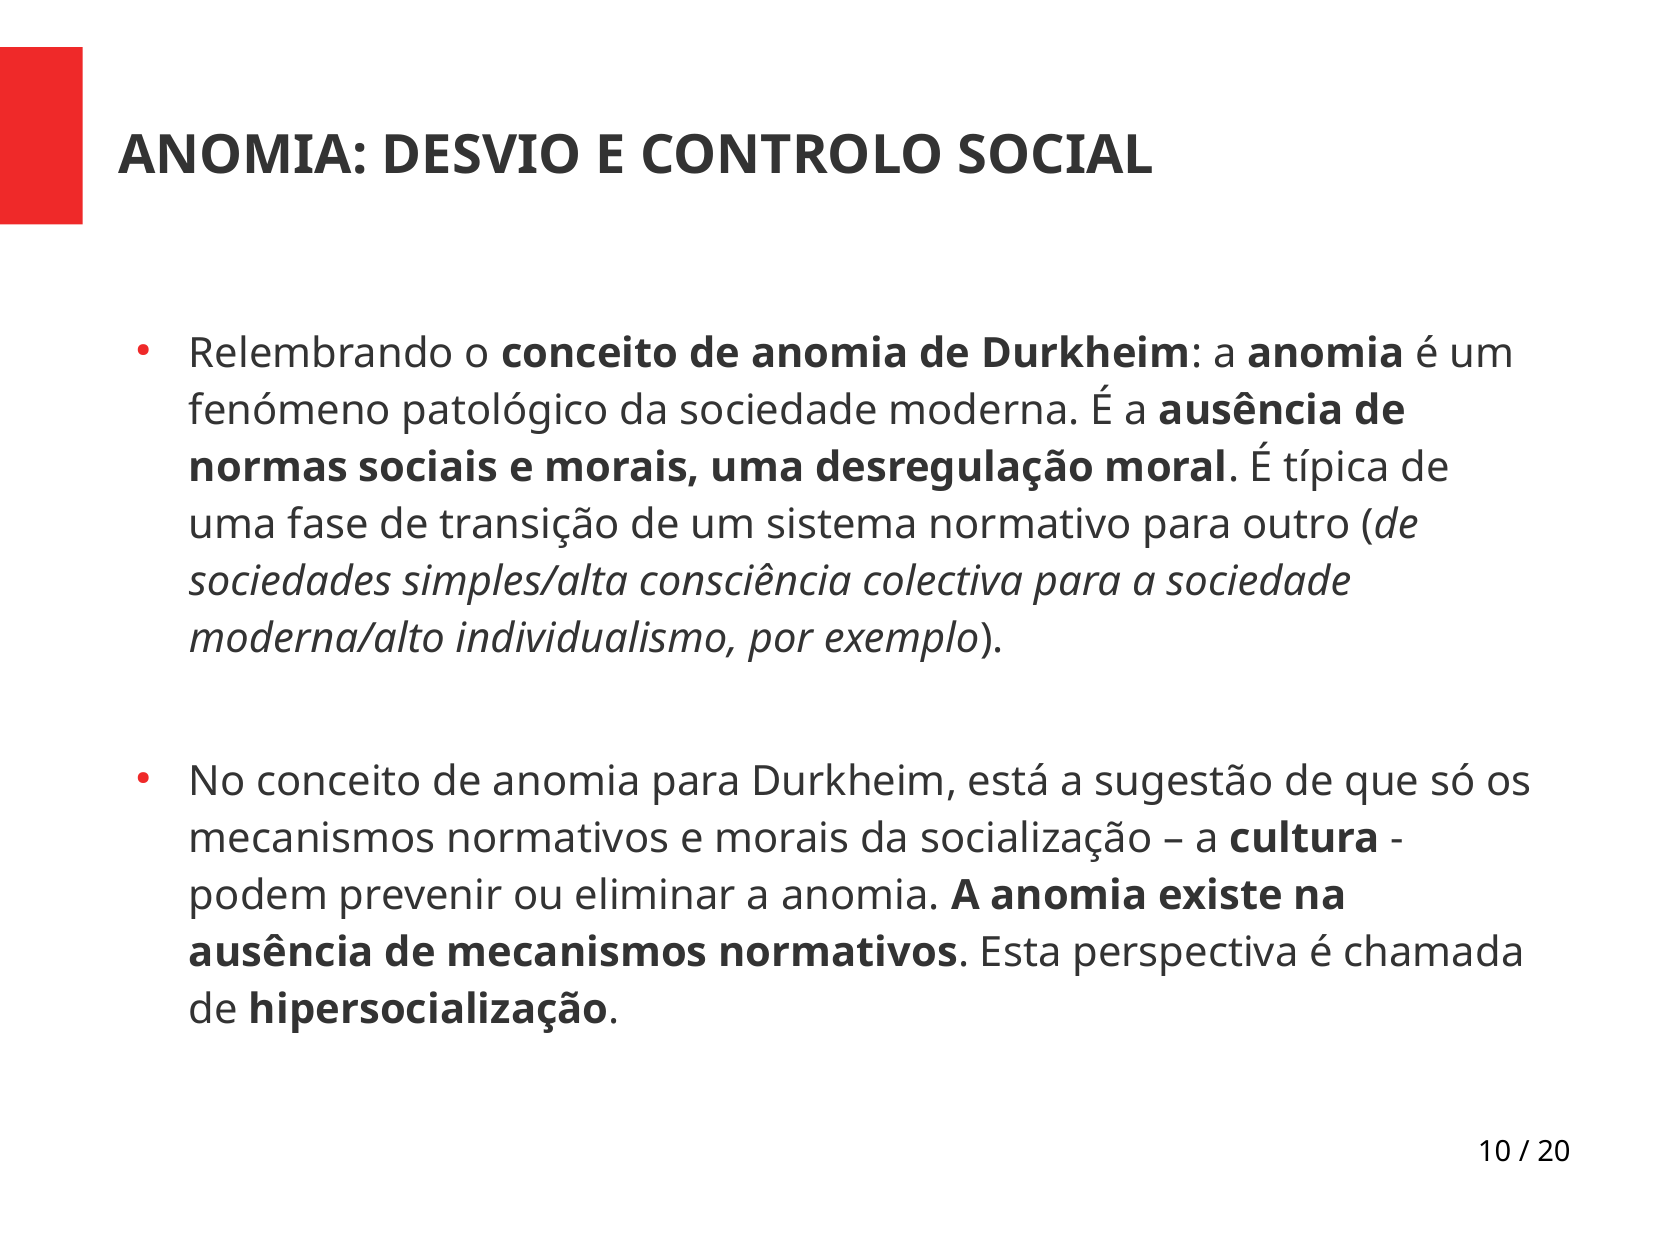

# ANOMIA: DESVIO E CONTROLO SOCIAL
Relembrando o conceito de anomia de Durkheim: a anomia é um fenómeno patológico da sociedade moderna. É a ausência de normas sociais e morais, uma desregulação moral. É típica de uma fase de transição de um sistema normativo para outro (de sociedades simples/alta consciência colectiva para a sociedade moderna/alto individualismo, por exemplo).
No conceito de anomia para Durkheim, está a sugestão de que só os mecanismos normativos e morais da socialização – a cultura - podem prevenir ou eliminar a anomia. A anomia existe na ausência de mecanismos normativos. Esta perspectiva é chamada de hipersocialização.
10